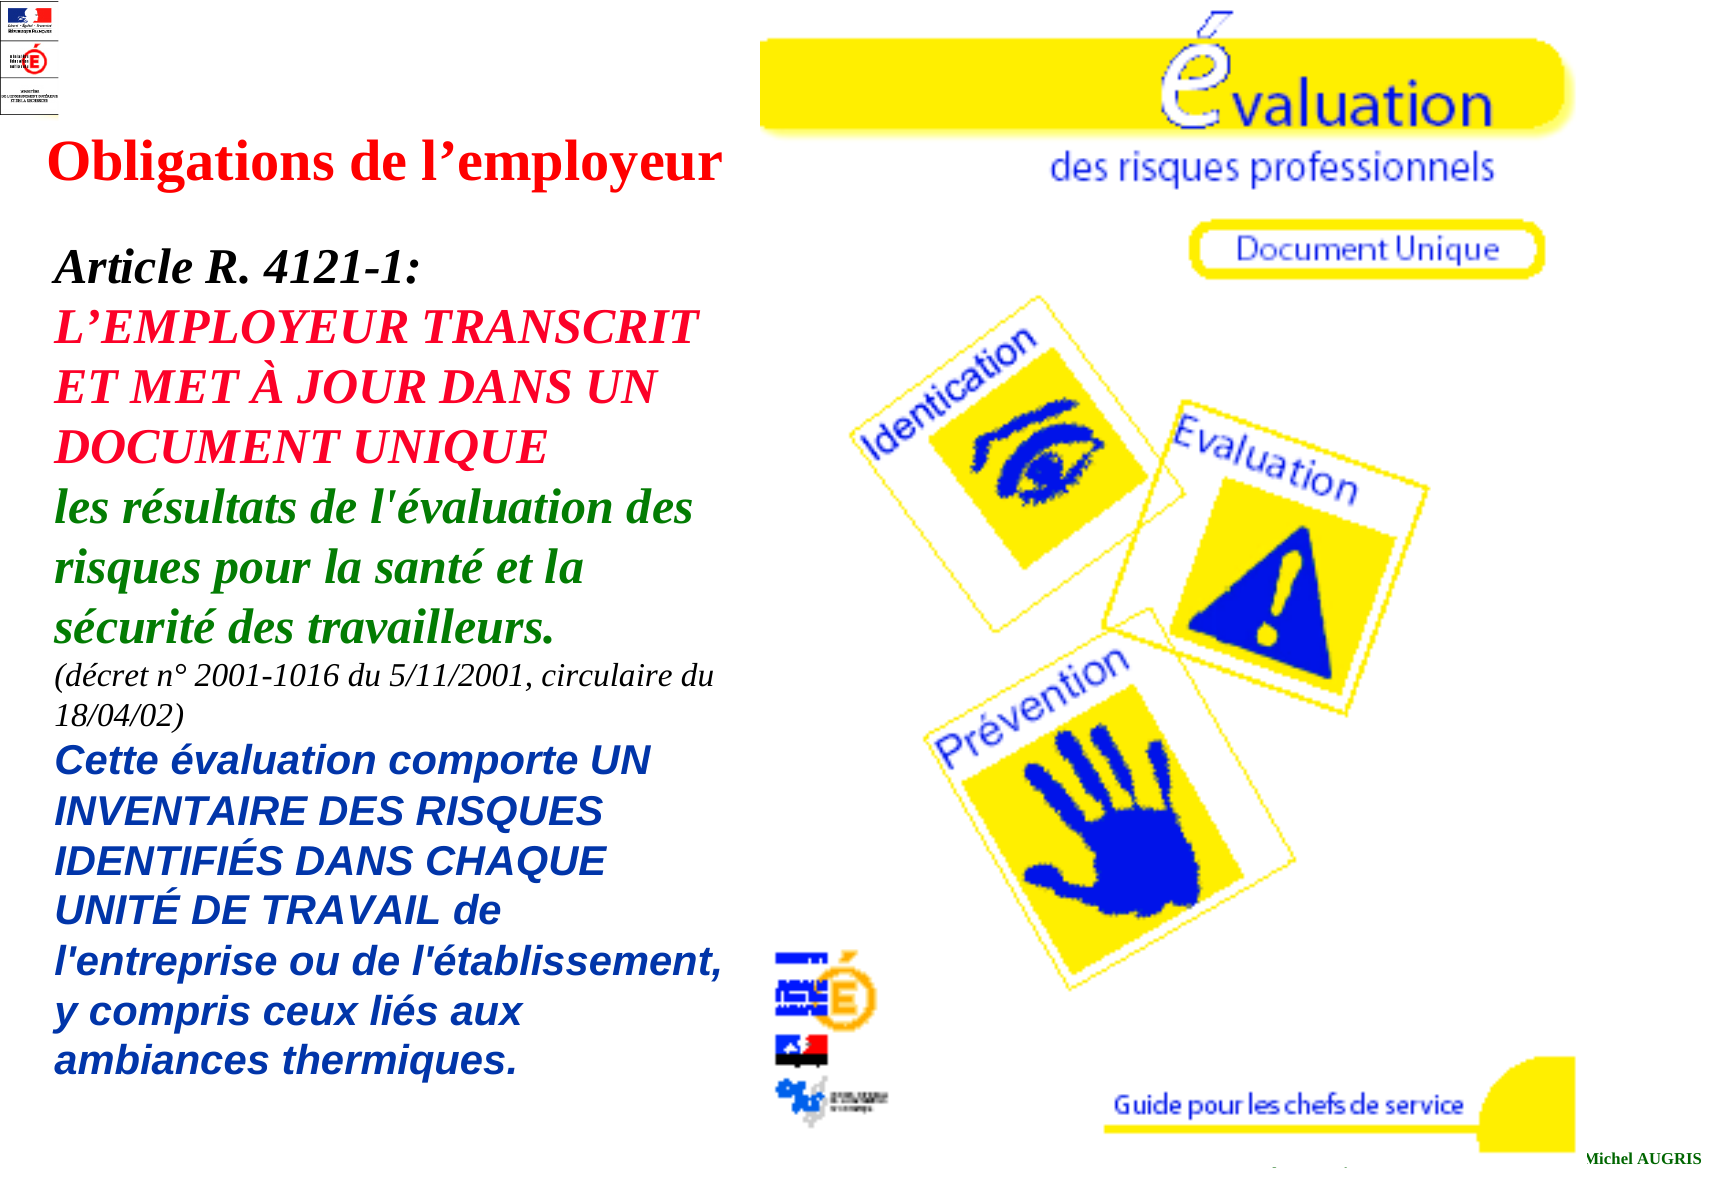

Obligations de l’employeur
Article R. 4121-1:
L’EMPLOYEUR TRANSCRIT ET MET À JOUR DANS UN DOCUMENT UNIQUE
les résultats de l'évaluation des risques pour la santé et la sécurité des travailleurs.
(décret n° 2001-1016 du 5/11/2001, circulaire du 18/04/02)
Cette évaluation comporte UN INVENTAIRE DES RISQUES IDENTIFIÉS DANS CHAQUE UNITÉ DE TRAVAIL de l'entreprise ou de l'établissement, y compris ceux liés aux ambiances thermiques.